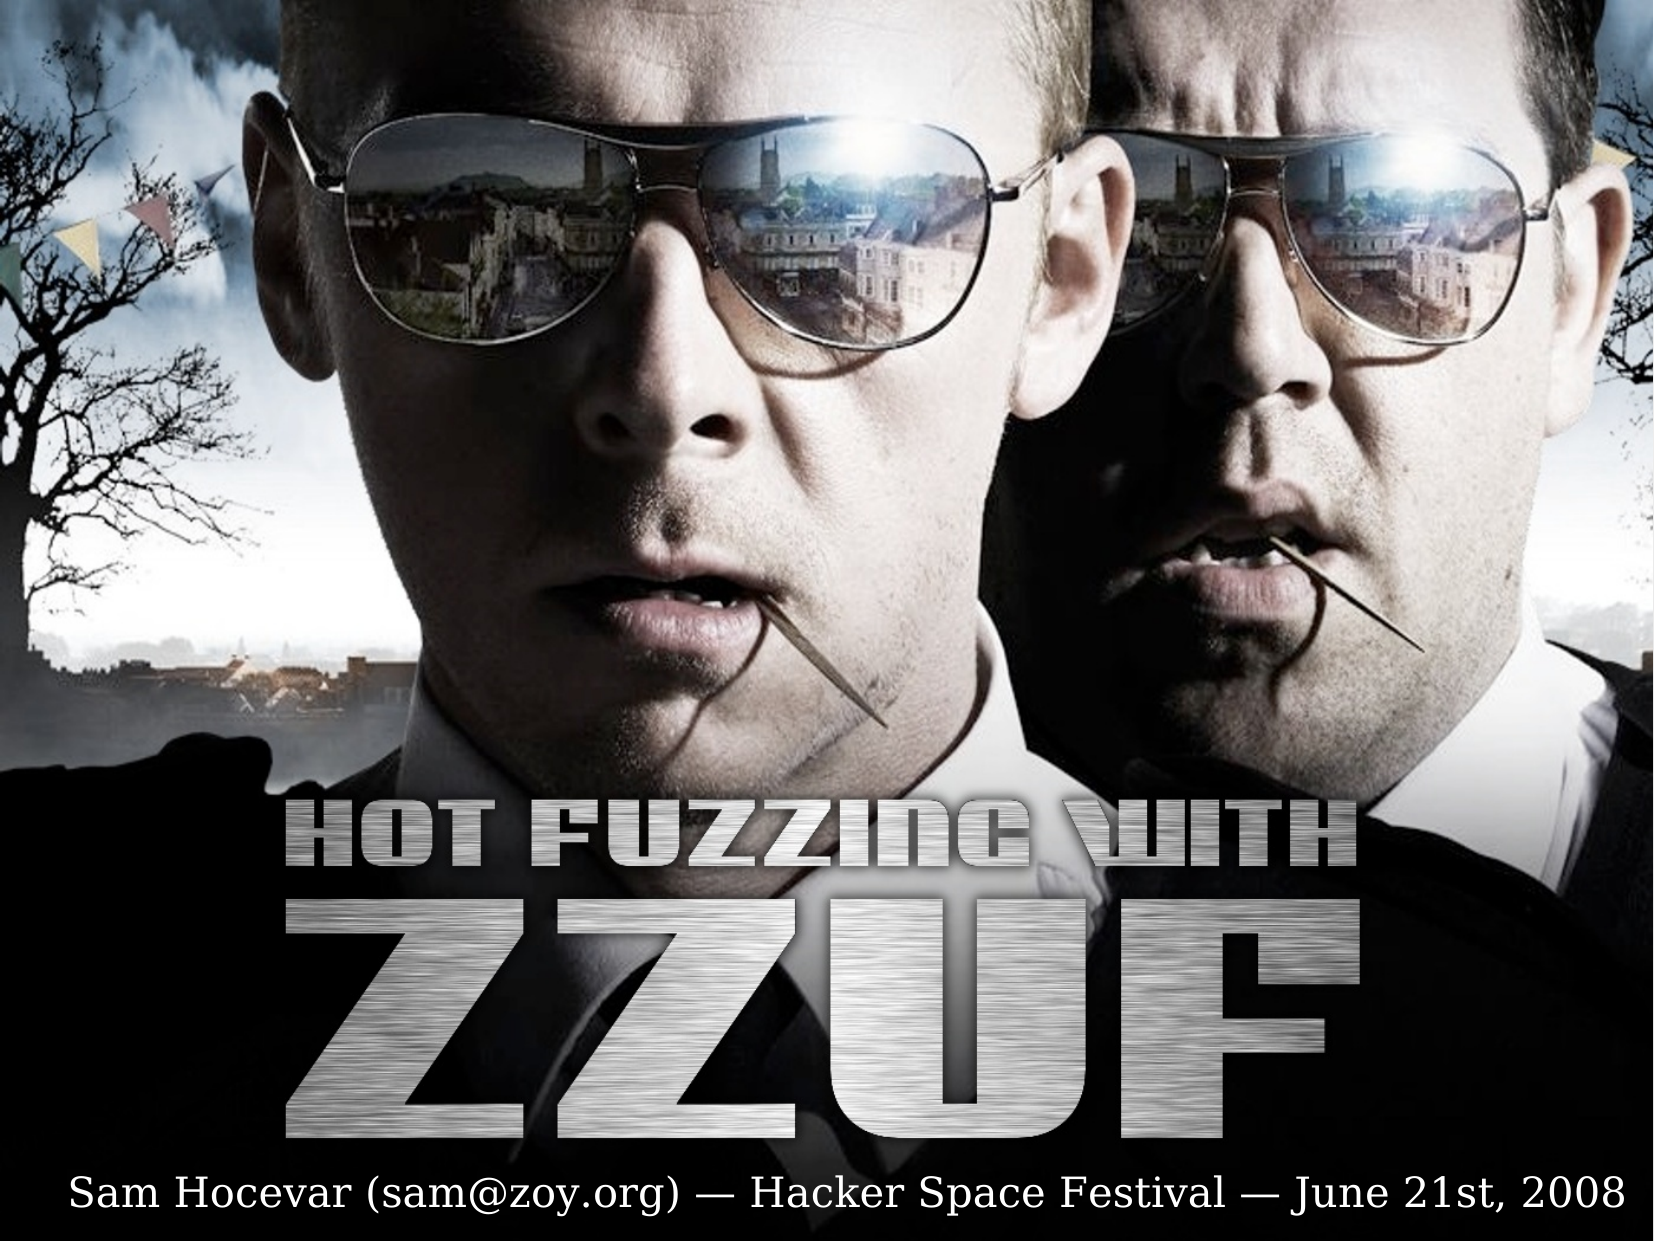

Sam Hocevar (sam@zoy.org) — Hacker Space Festival — June 21st, 2008